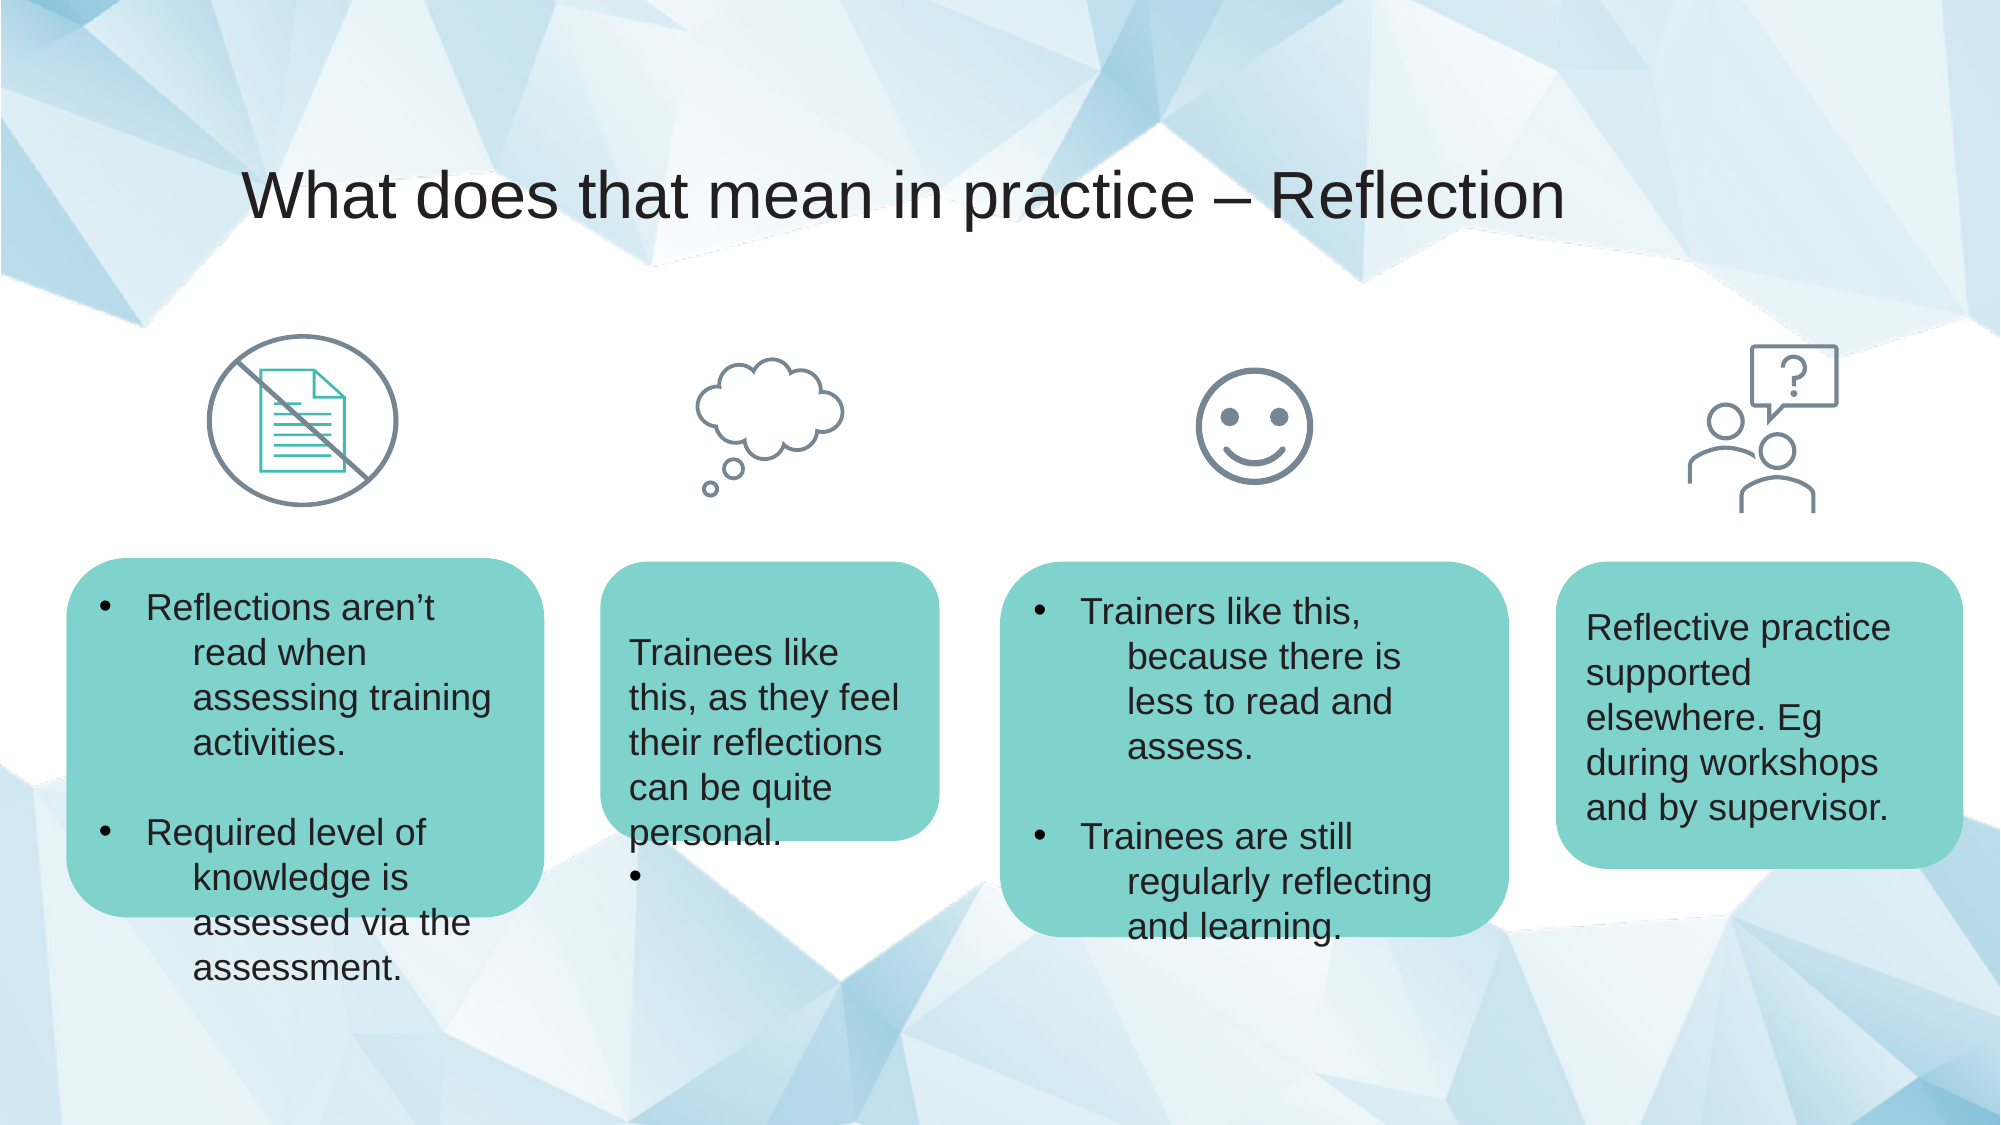

# What does that mean in practice – Reflection
Reflections aren’t read when assessing training activities.
Required level of knowledge is assessed via the assessment.
Trainees like this, as they feel their reflections can be quite personal.
Trainers like this, because there is less to read and assess.
Trainees are still regularly reflecting and learning.
Reflective practice supported elsewhere. Eg during workshops and by supervisor.